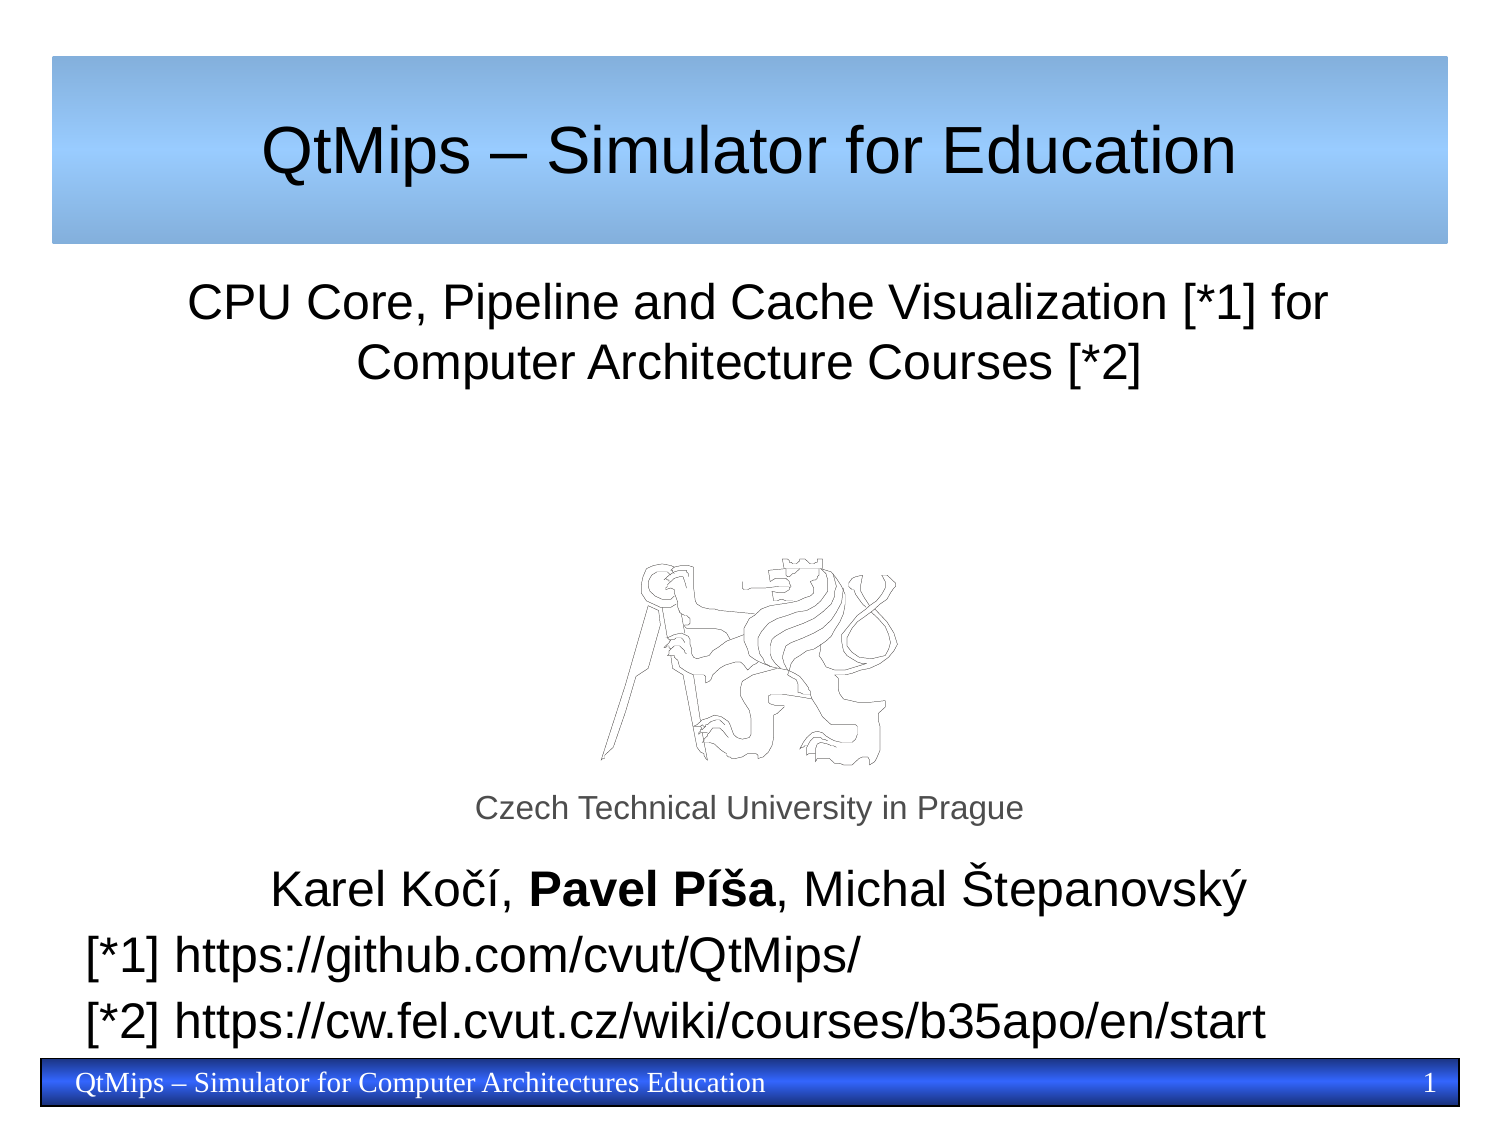

# QtMips – Simulator for Education
CPU Core, Pipeline and Cache Visualization [*1] for Computer Architecture Courses [*2]
Czech Technical University in Prague
Karel Kočí, Pavel Píša, Michal Štepanovský
[*1] https://github.com/cvut/QtMips/
[*2] https://cw.fel.cvut.cz/wiki/courses/b35apo/en/start
QtMips – Simulator for Computer Architectures Education
1